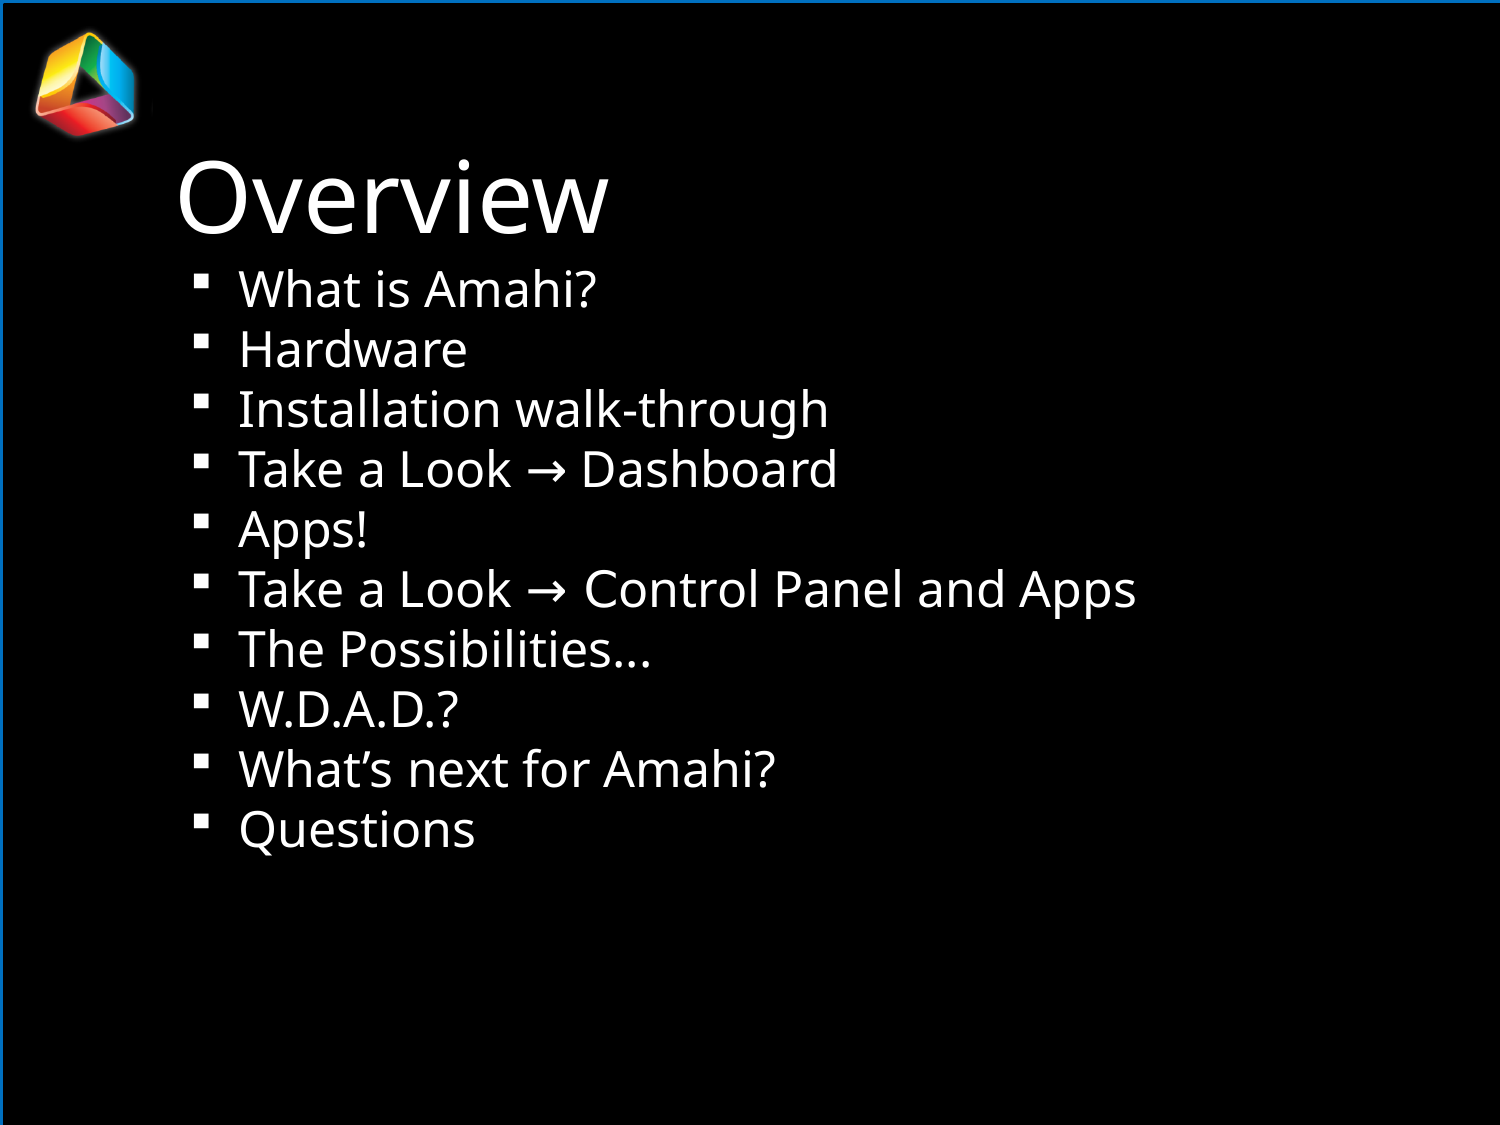

Overview
 What is Amahi?
 Hardware
 Installation walk-through
 Take a Look → Dashboard
 Apps!
 Take a Look → Control Panel and Apps
 The Possibilities...
 W.D.A.D.?
 What’s next for Amahi?
 Questions
# Overview